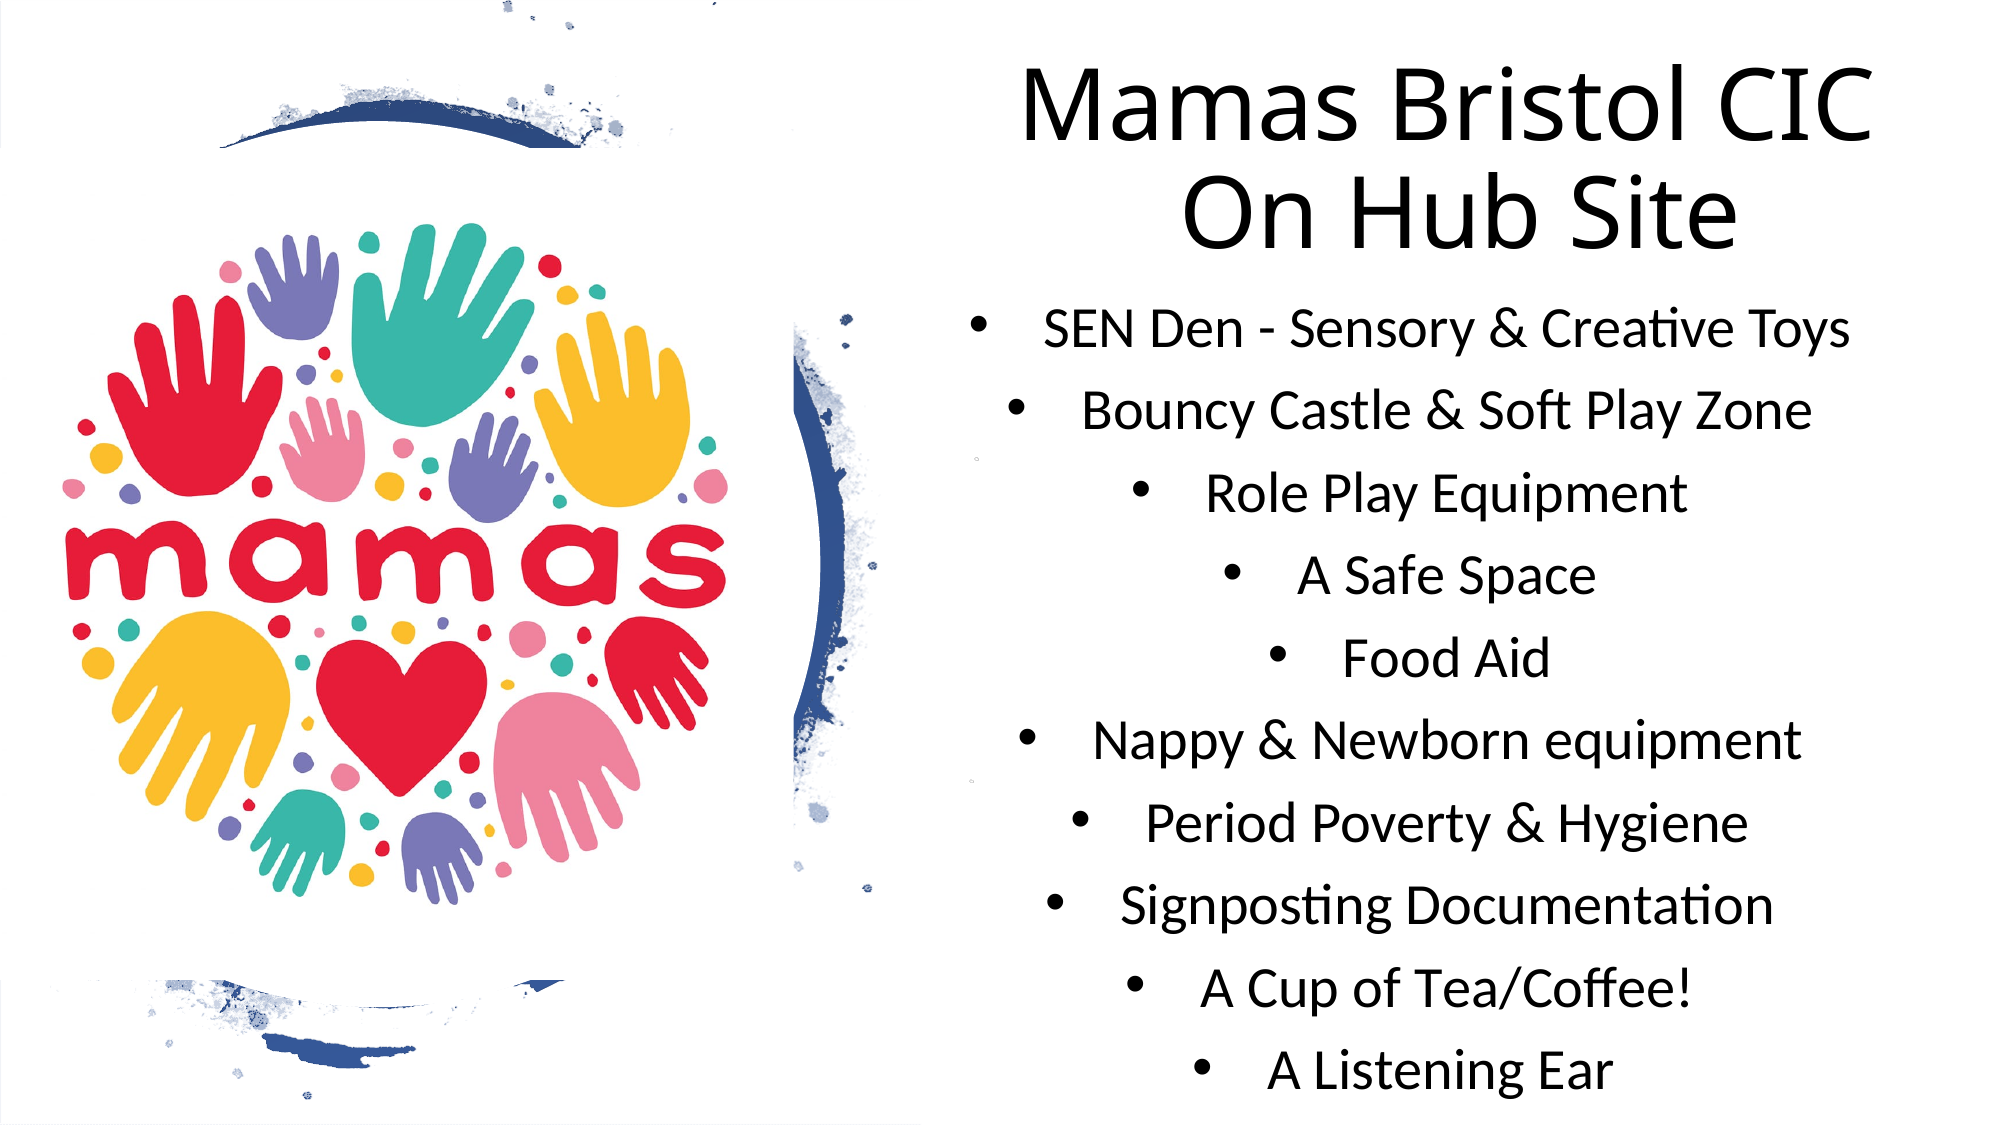

# Mamas Bristol CIC On Hub Site
SEN Den - Sensory & Creative Toys
Bouncy Castle & Soft Play Zone
Role Play Equipment
A Safe Space
Food Aid
Nappy & Newborn equipment
Period Poverty & Hygiene
Signposting Documentation
A Cup of Tea/Coffee!
A Listening Ear